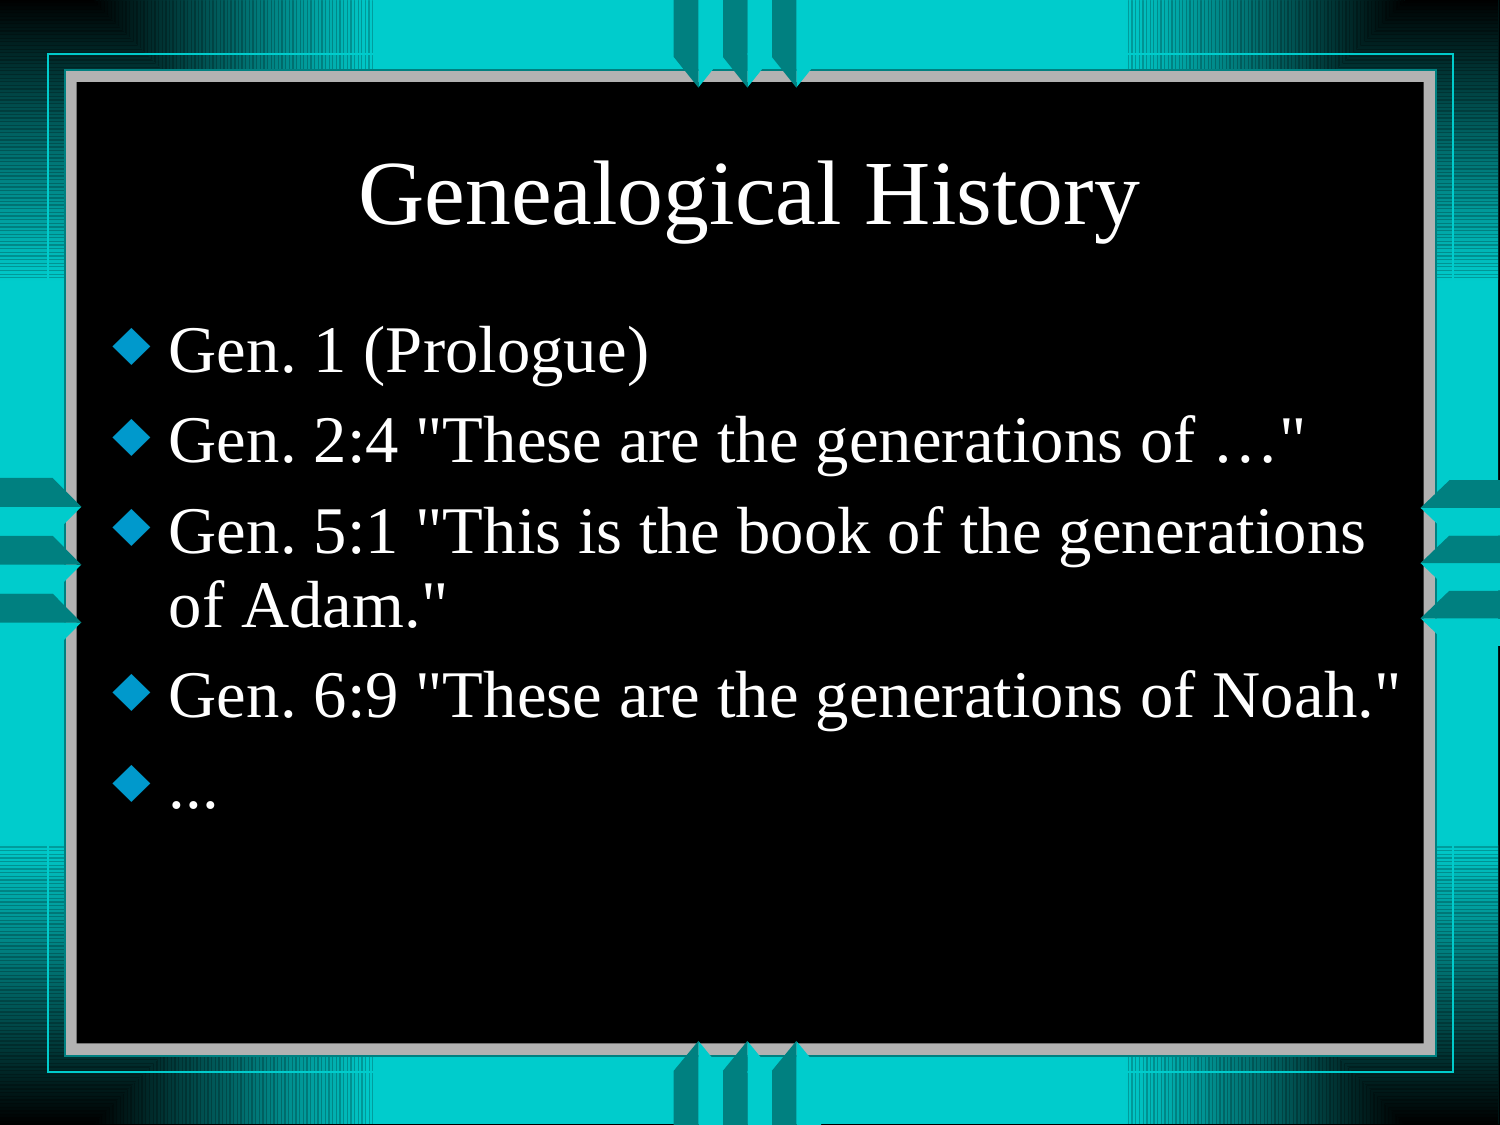

# Genealogical History
Gen. 1 (Prologue)
Gen. 2:4 "These are the generations of …"
Gen. 5:1 "This is the book of the generations of Adam."
Gen. 6:9 "These are the generations of Noah."
...